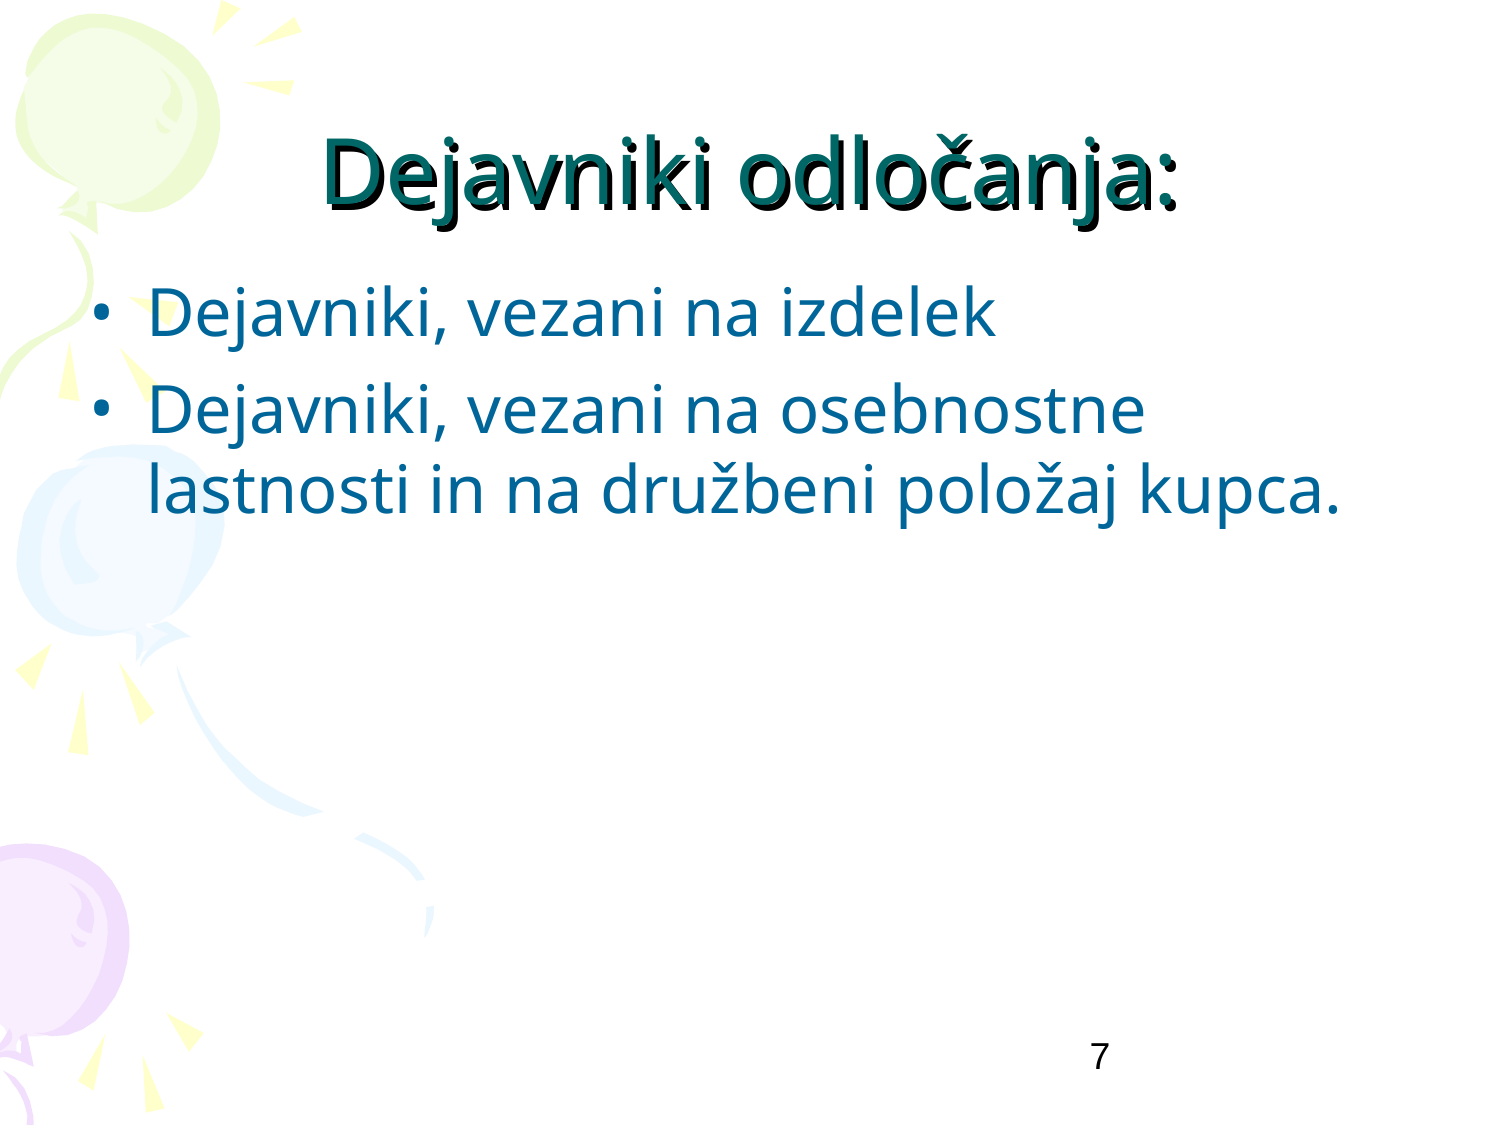

# Dejavniki odločanja:
Dejavniki, vezani na izdelek
Dejavniki, vezani na osebnostne lastnosti in na družbeni položaj kupca.
7